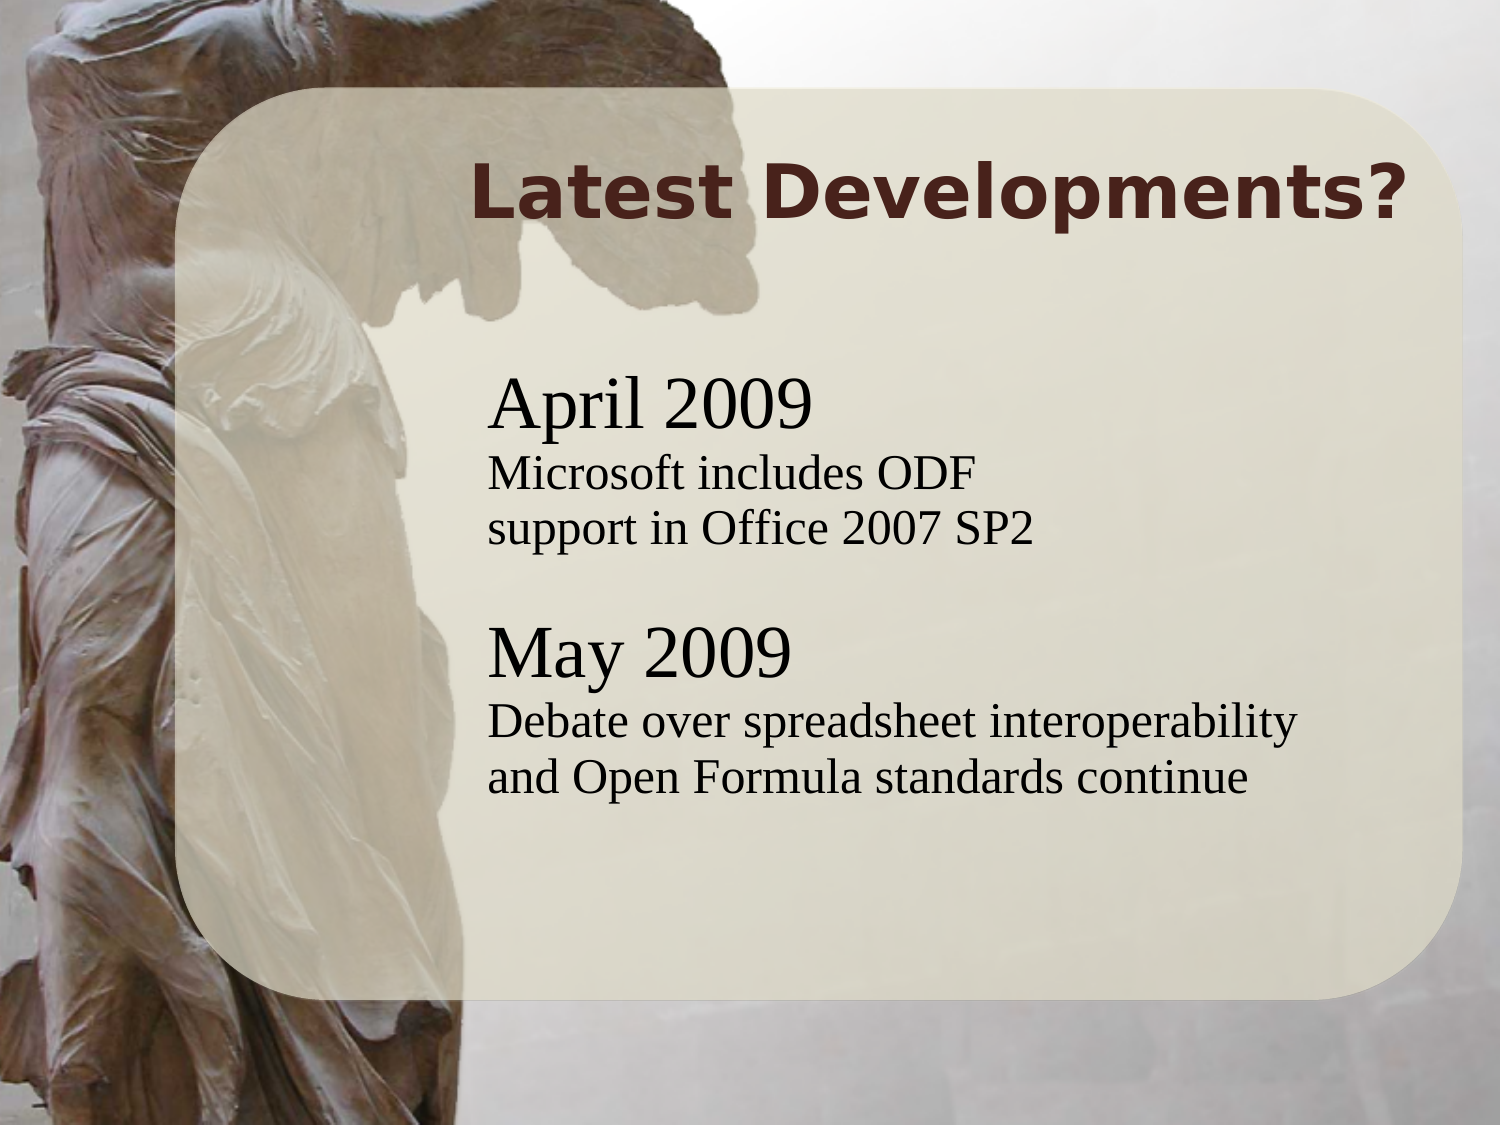

# Latest Developments?
April 2009
Microsoft includes ODF
support in Office 2007 SP2
May 2009
Debate over spreadsheet interoperability and Open Formula standards continue